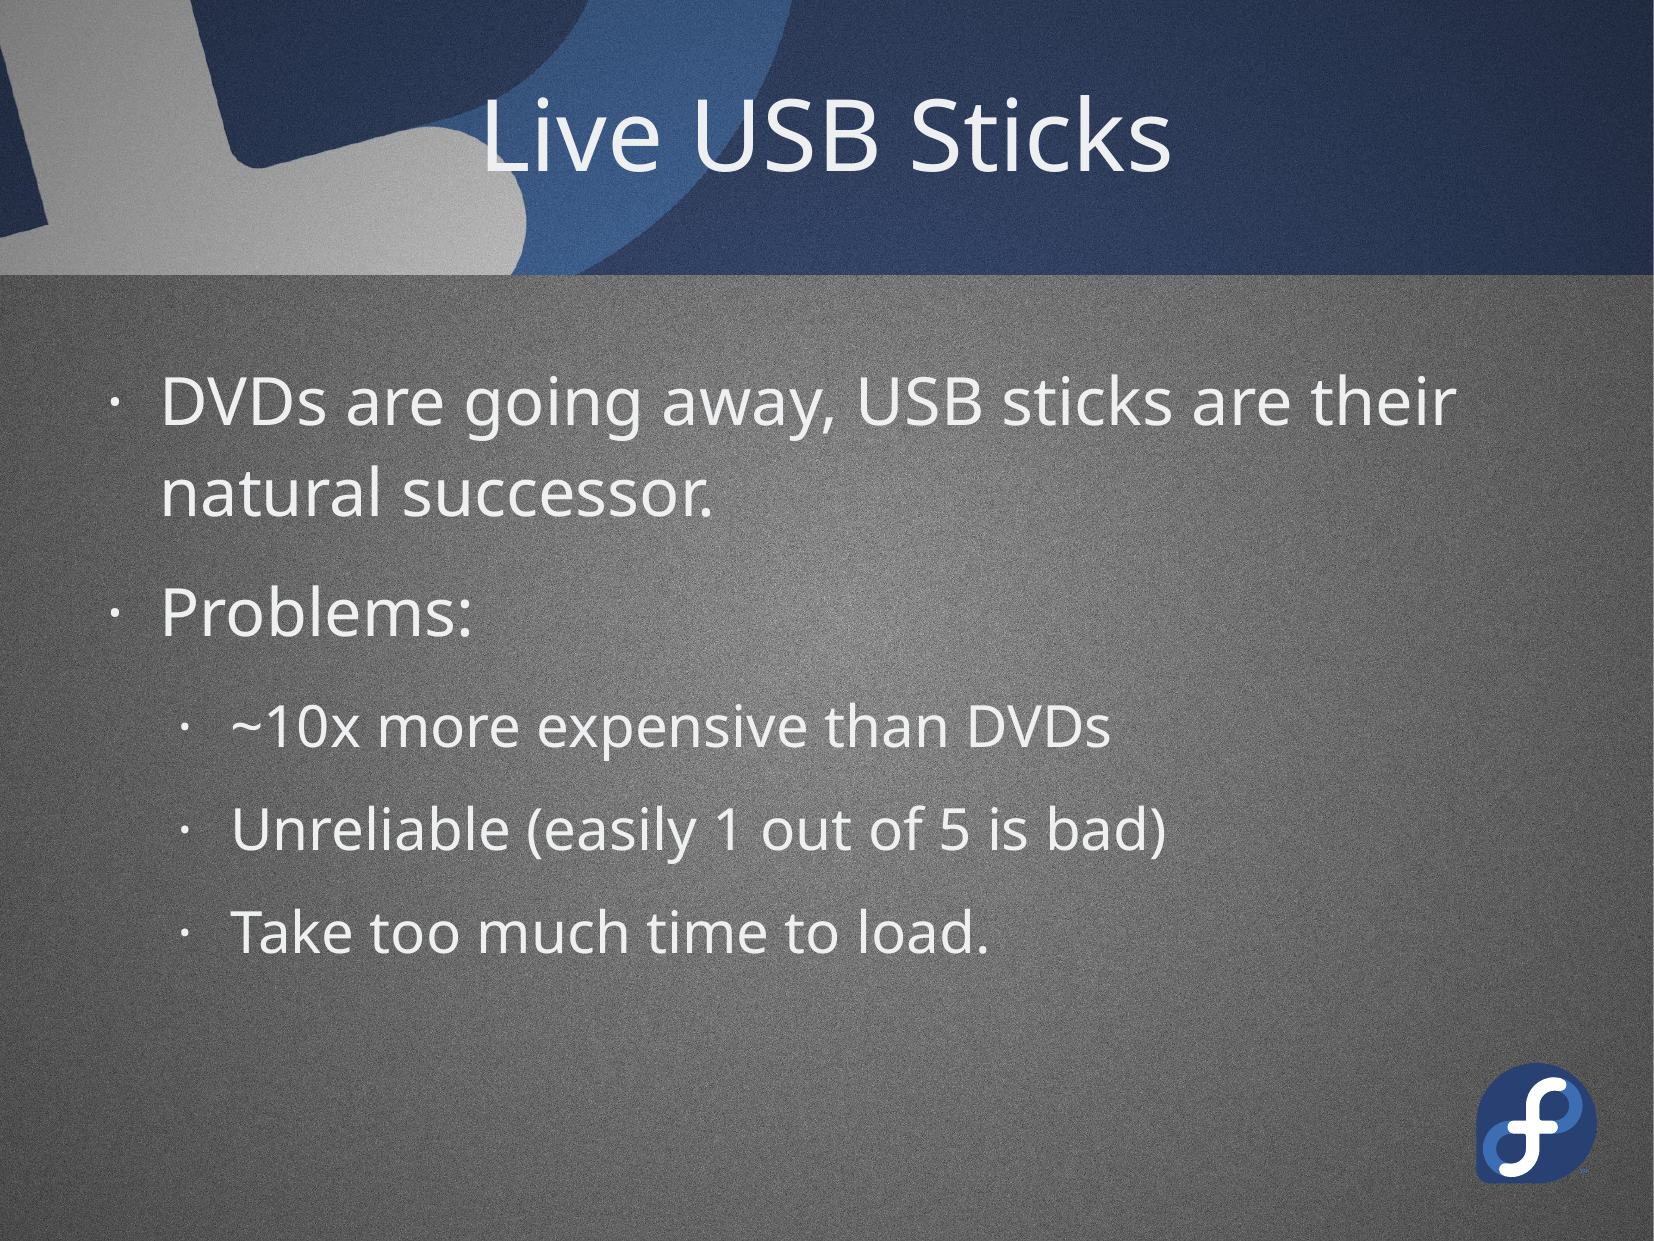

# Live USB Sticks
DVDs are going away, USB sticks are their natural successor.
Problems:
~10x more expensive than DVDs
Unreliable (easily 1 out of 5 is bad)
Take too much time to load.